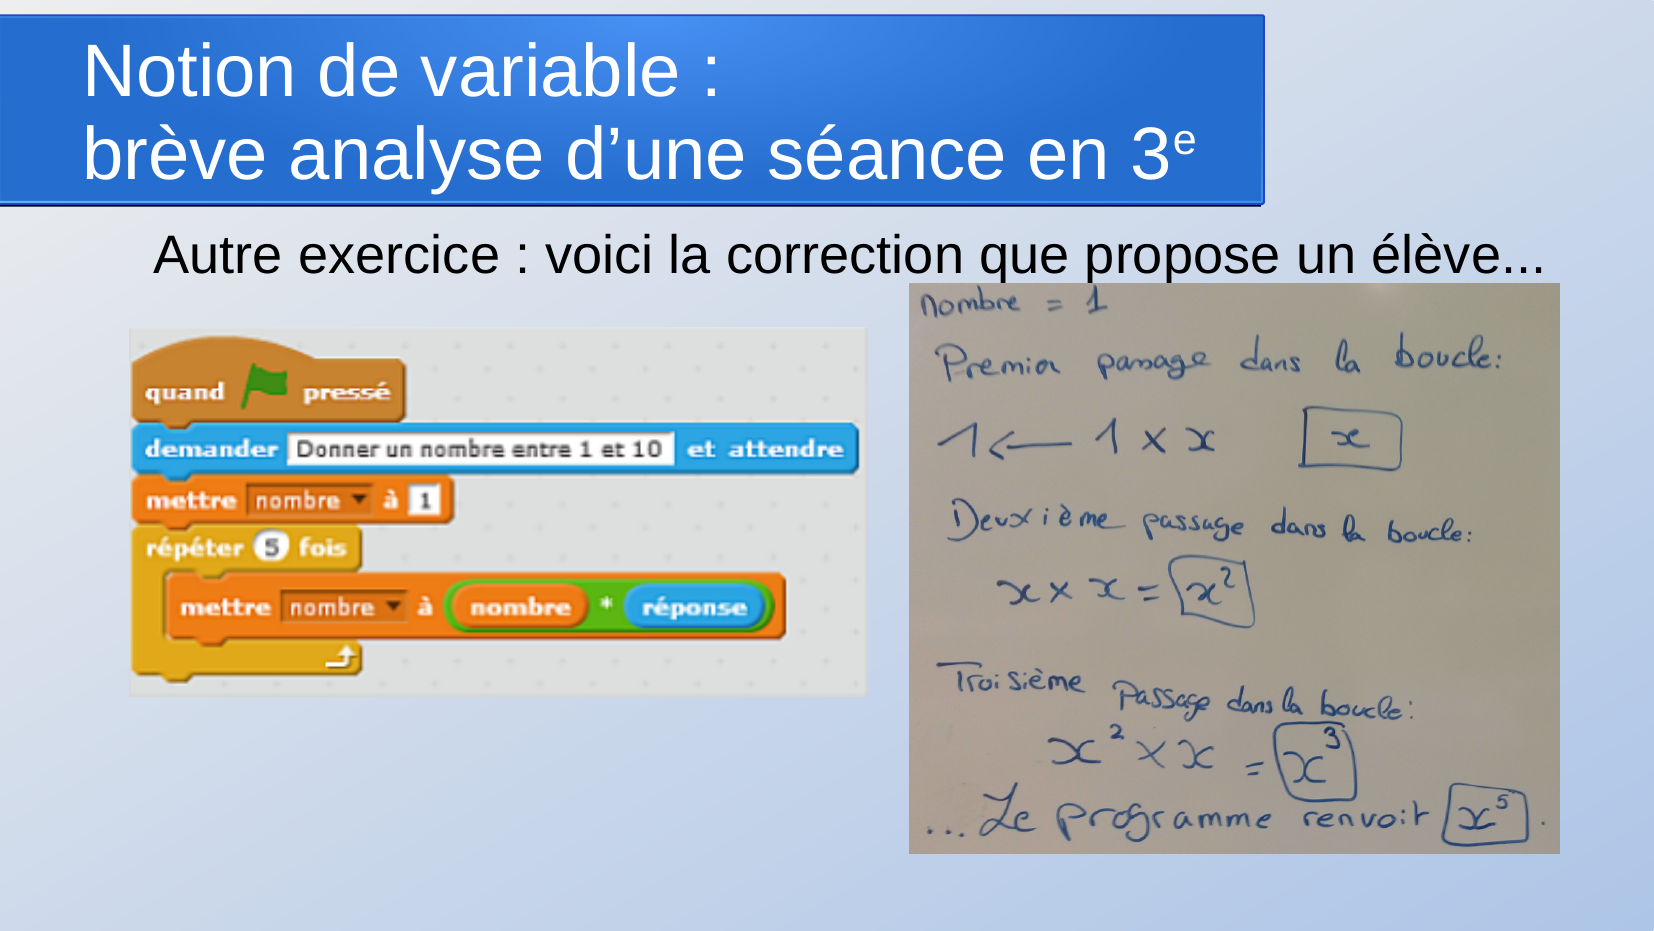

# Notion de variable : brève analyse d’une séance en 3e
Autre exercice : voici la correction que propose un élève...